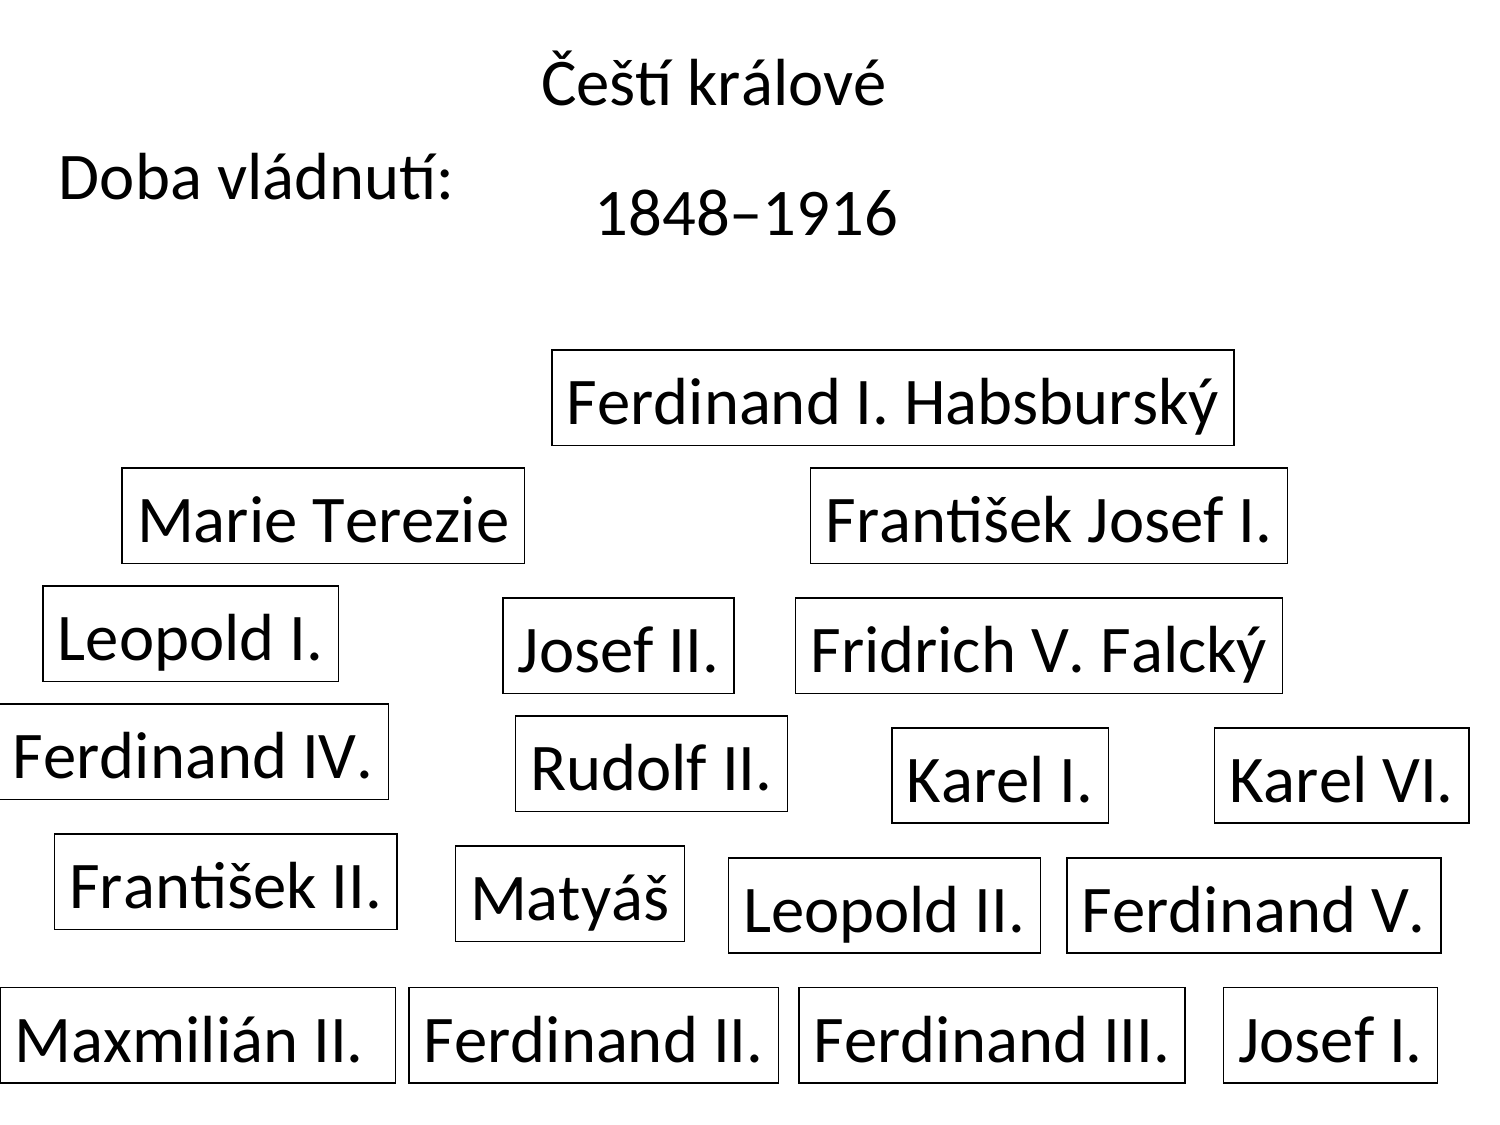

Čeští králové
Doba vládnutí:
 1848–1916
Ferdinand I. Habsburský
Marie Terezie
František Josef I.
Leopold I.
Josef II.
Fridrich V. Falcký
Ferdinand IV.
Rudolf II.
Karel I.
Karel VI.
František II.
Matyáš
Leopold II.
Ferdinand V.
Maxmilián II.
Ferdinand II.
Ferdinand III.
Josef I.